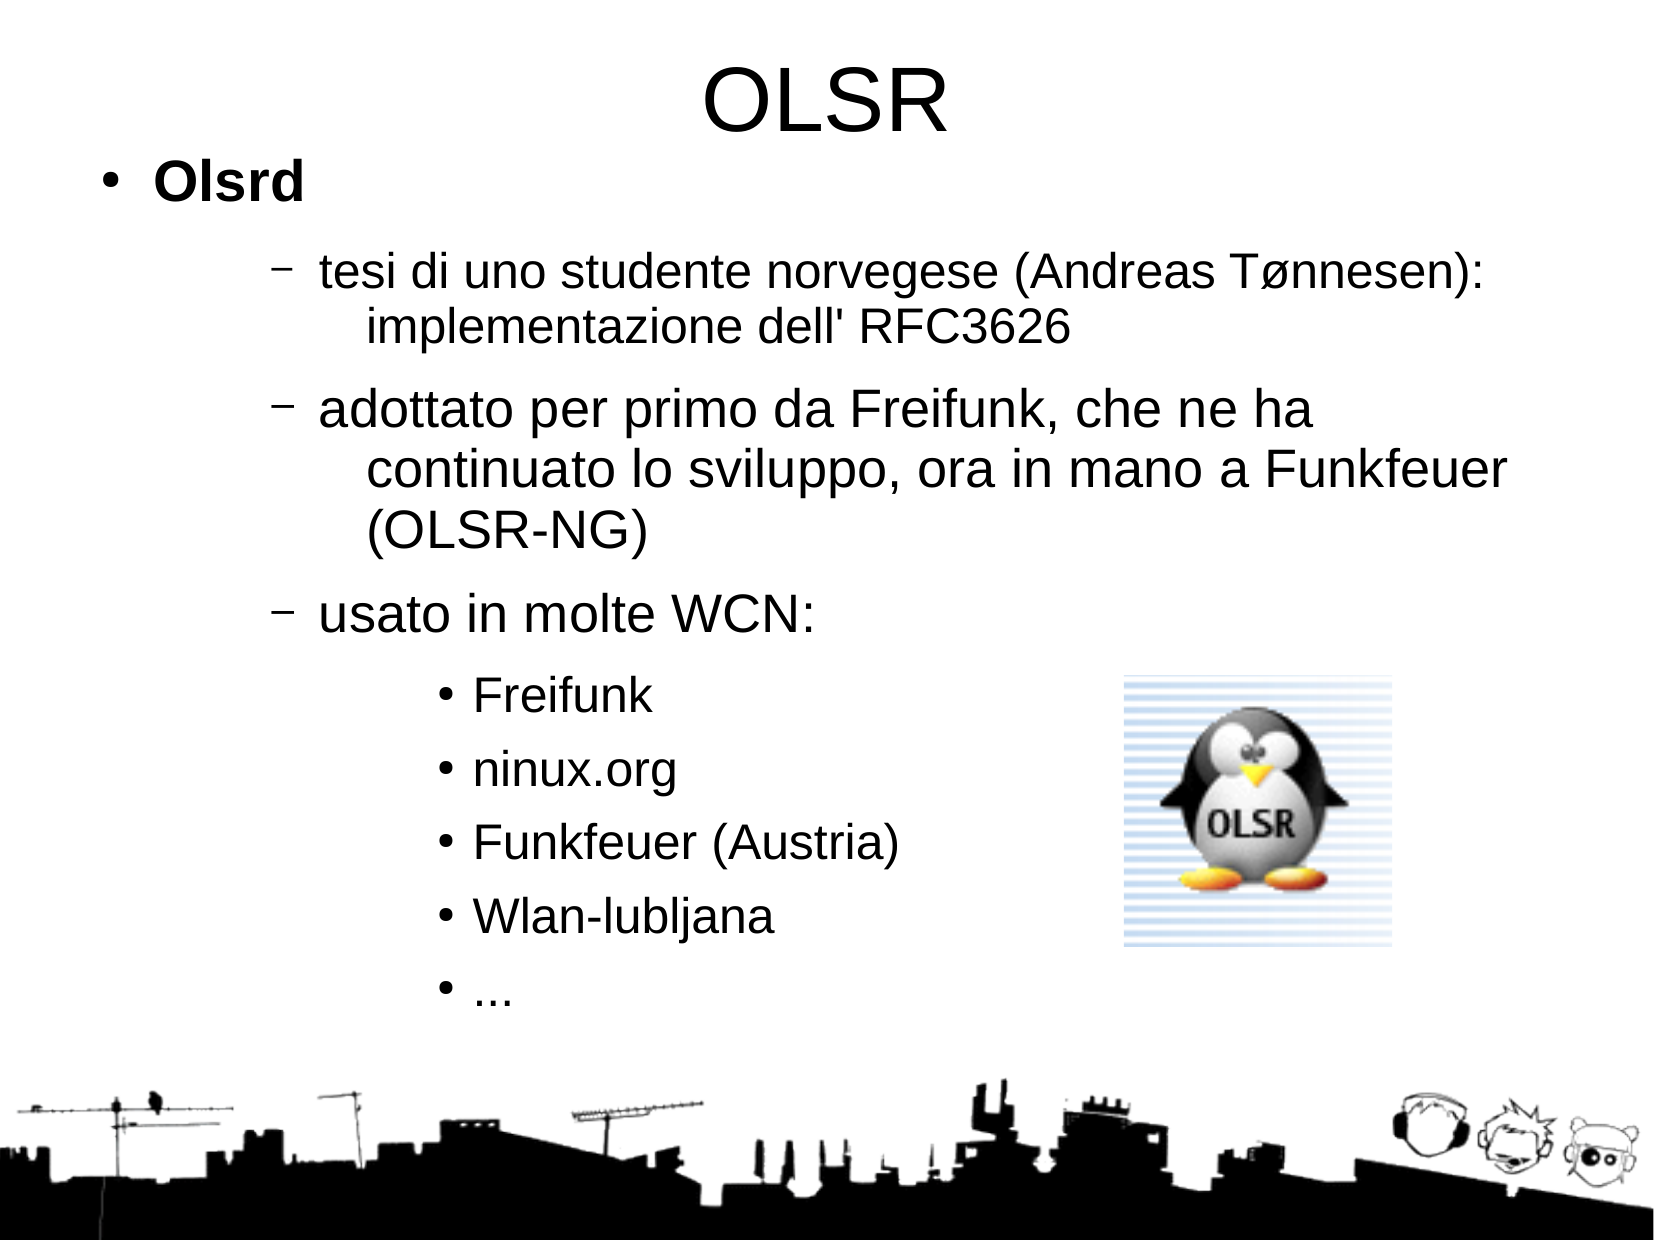

# OLSR
Olsrd
tesi di uno studente norvegese (Andreas Tønnesen): implementazione dell' RFC3626
adottato per primo da Freifunk, che ne ha continuato lo sviluppo, ora in mano a Funkfeuer (OLSR-NG)
usato in molte WCN:
Freifunk
ninux.org
Funkfeuer (Austria)
Wlan-lubljana
...